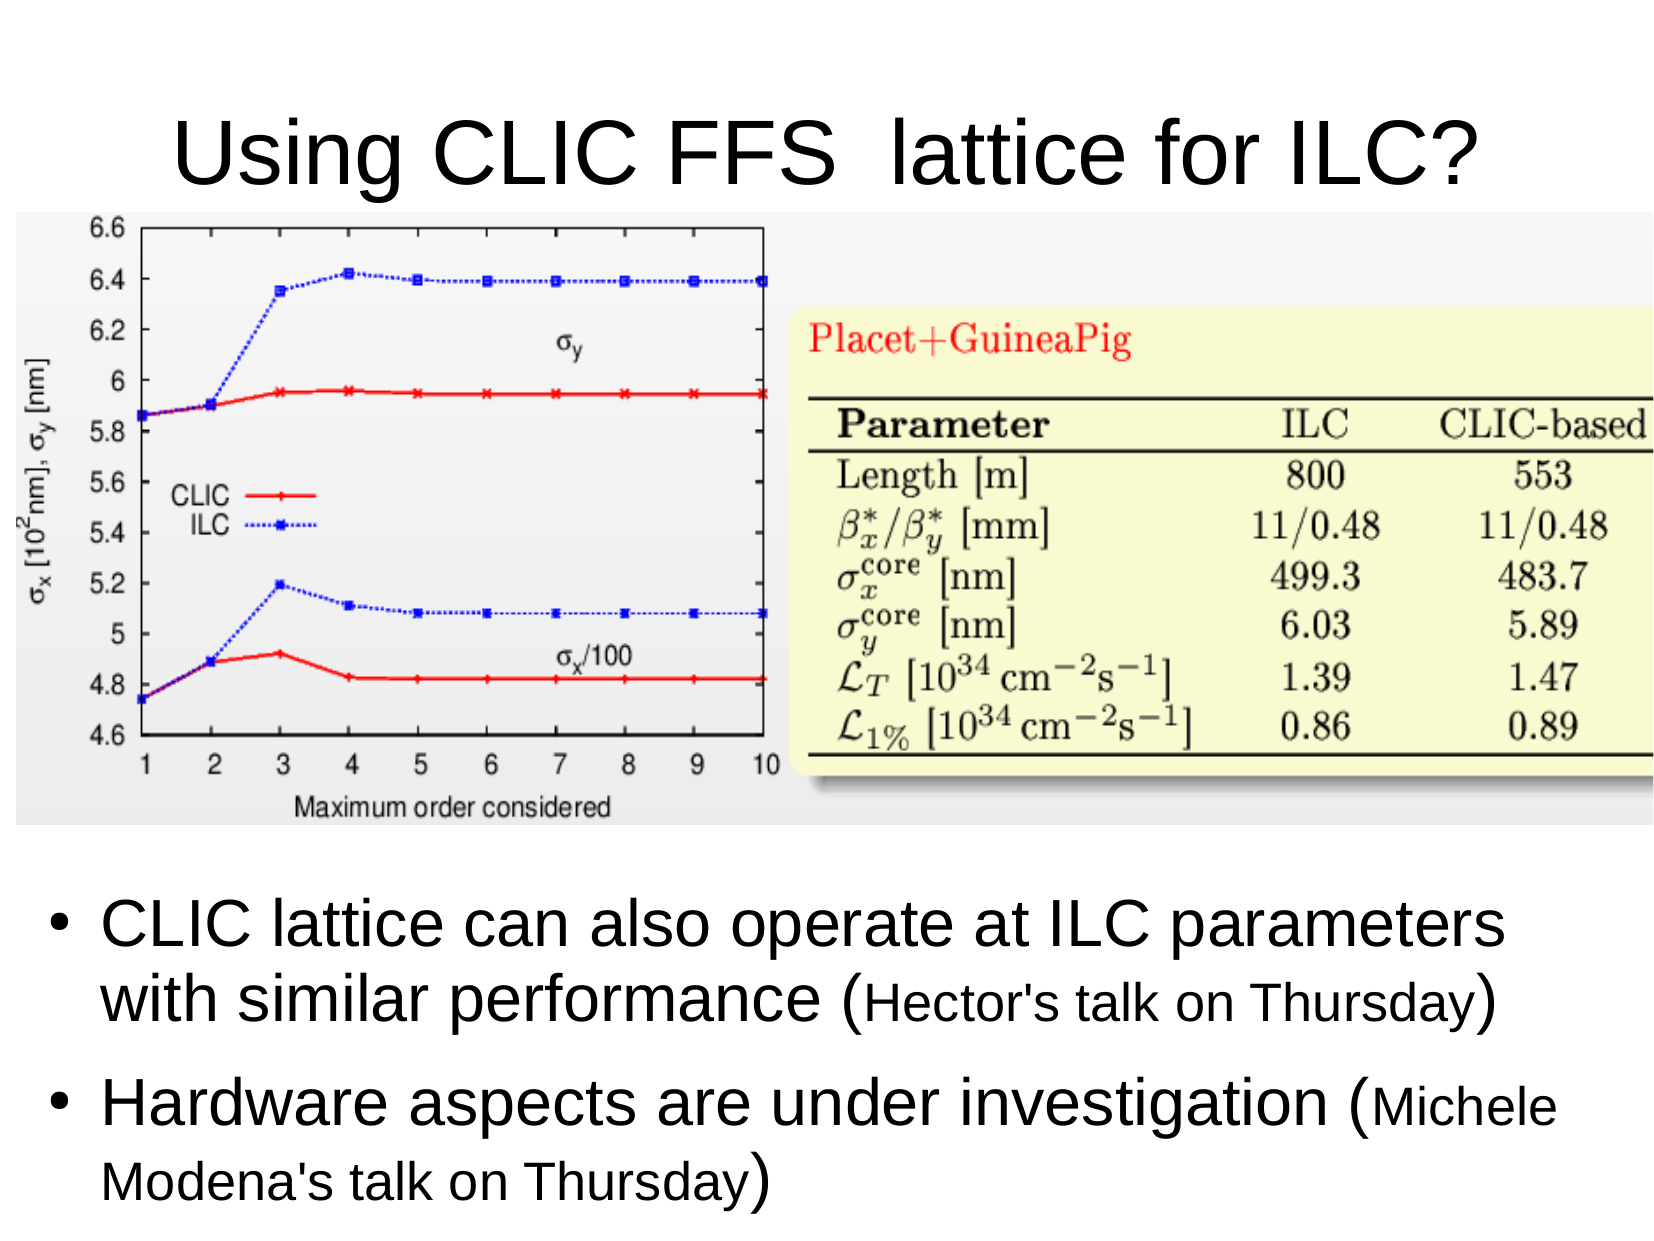

# Using CLIC FFS lattice for ILC?
CLIC lattice can also operate at ILC parameters with similar performance (Hector's talk on Thursday)
Hardware aspects are under investigation (Michele Modena's talk on Thursday)